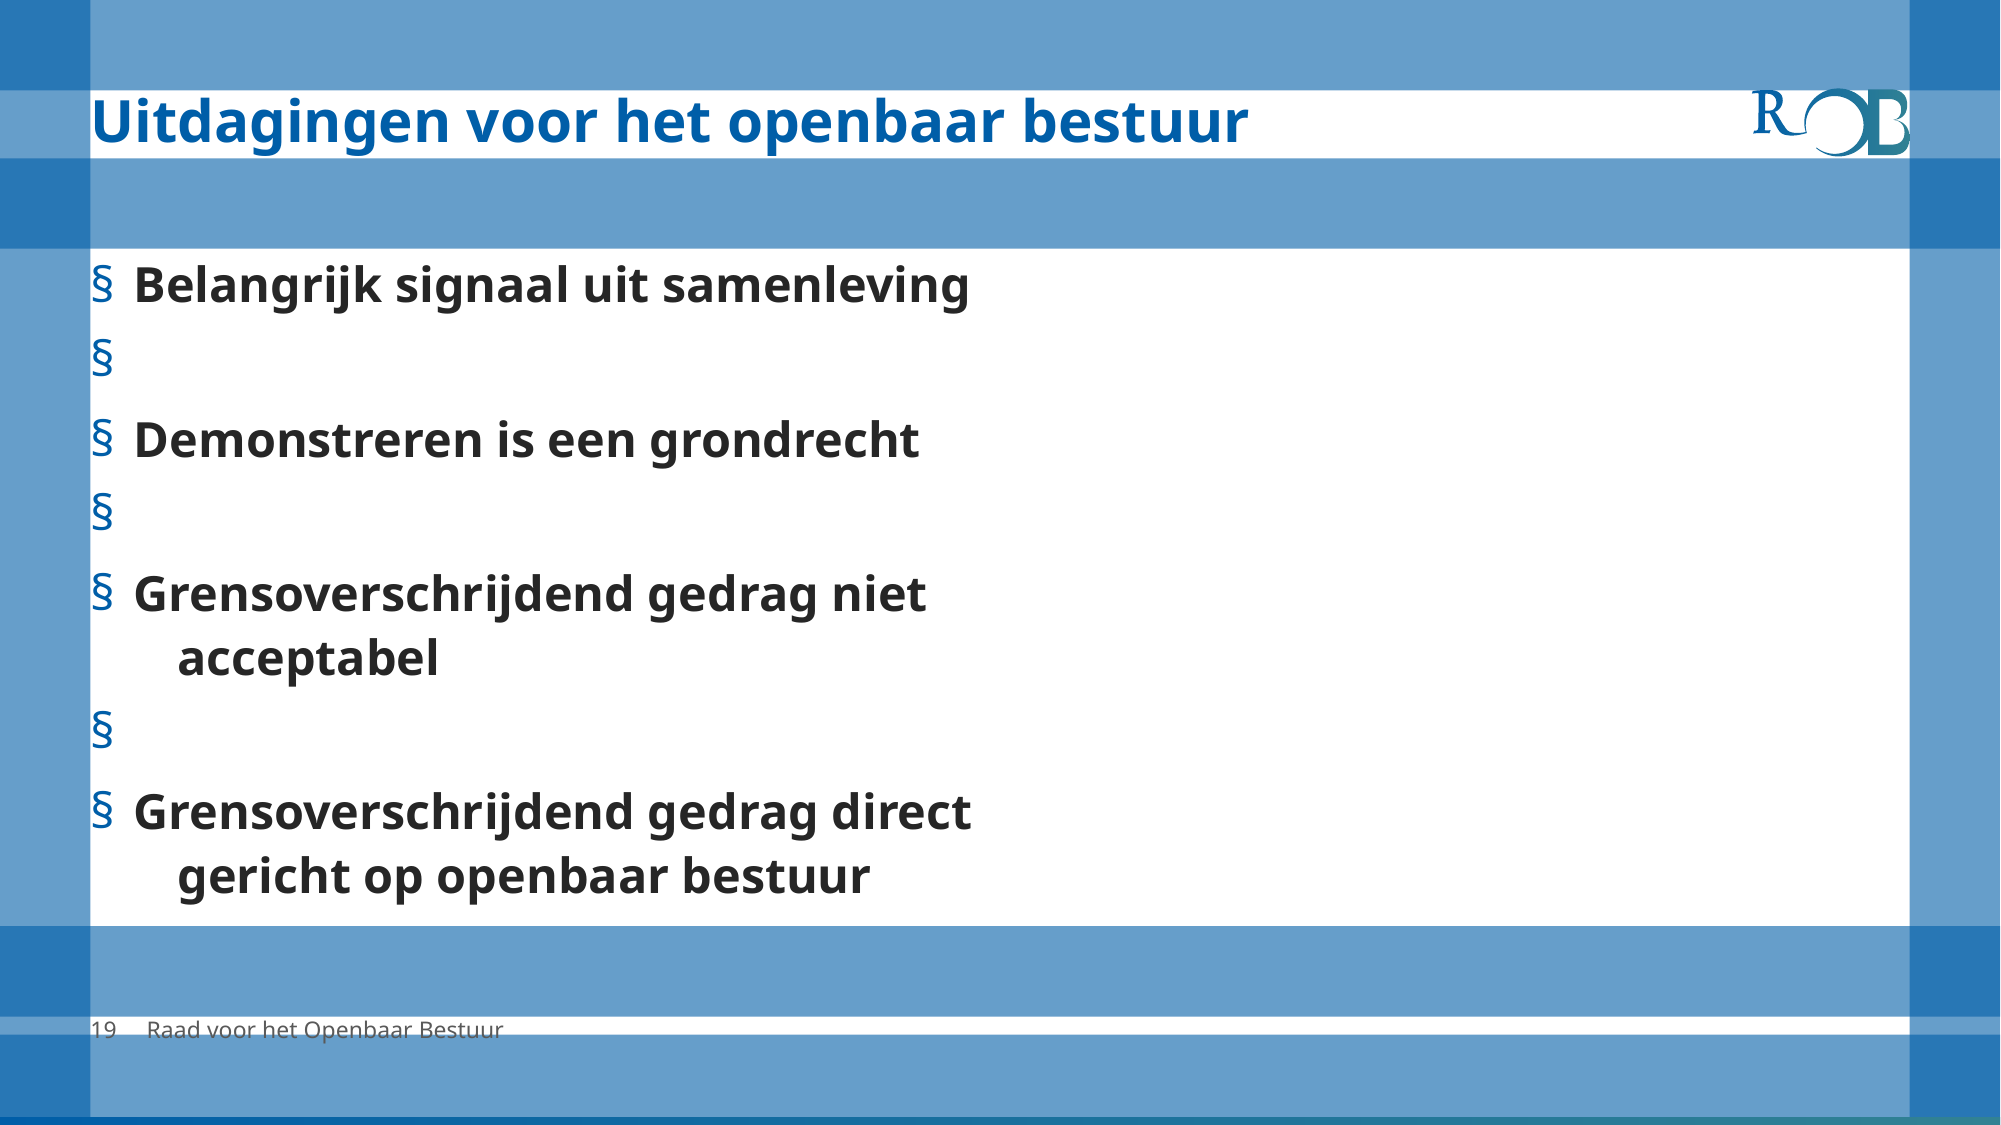

# Uitdagingen voor het openbaar bestuur
Belangrijk signaal uit samenleving
Demonstreren is een grondrecht
Grensoverschrijdend gedrag niet acceptabel
Grensoverschrijdend gedrag direct gericht op openbaar bestuur
Raad voor het Openbaar Bestuur